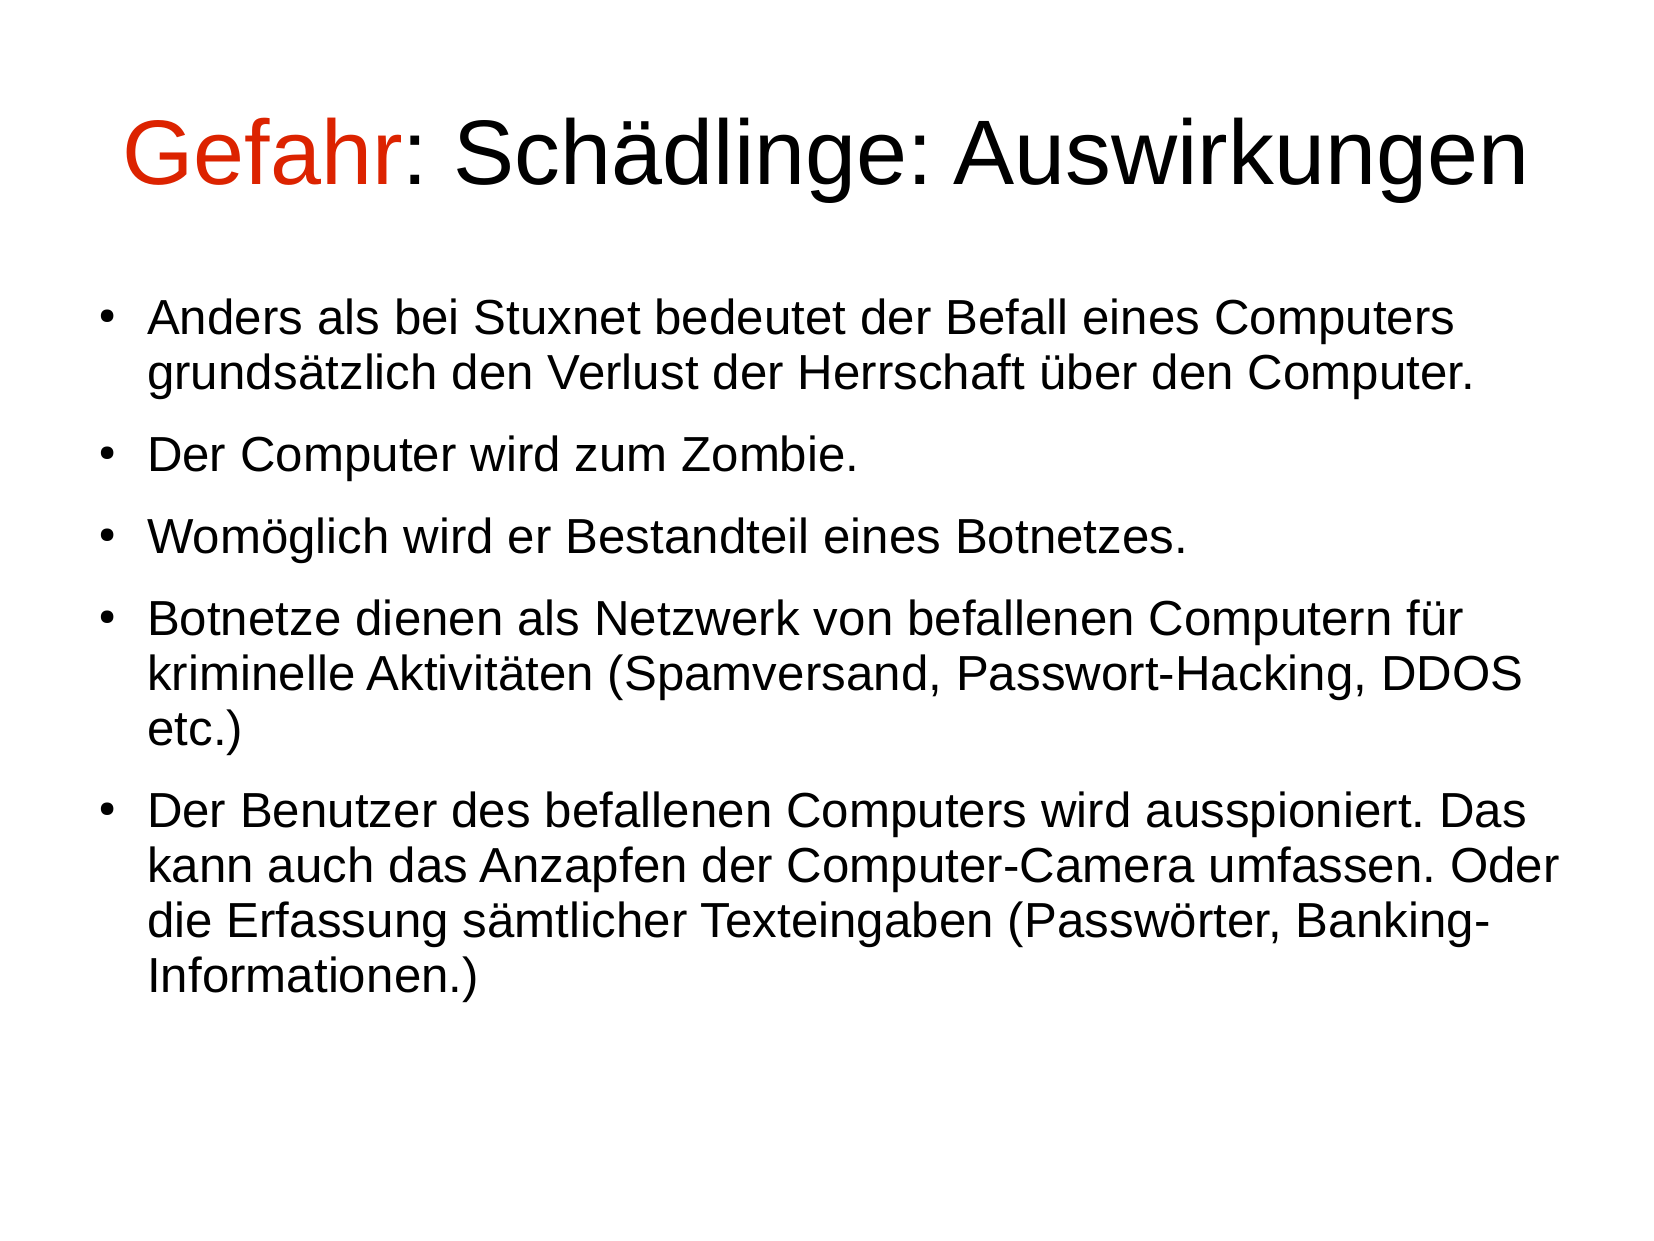

# Gefahr: Schädlinge: Auswirkungen
Anders als bei Stuxnet bedeutet der Befall eines Computers grundsätzlich den Verlust der Herrschaft über den Computer.
Der Computer wird zum Zombie.
Womöglich wird er Bestandteil eines Botnetzes.
Botnetze dienen als Netzwerk von befallenen Computern für kriminelle Aktivitäten (Spamversand, Passwort-Hacking, DDOS etc.)
Der Benutzer des befallenen Computers wird ausspioniert. Das kann auch das Anzapfen der Computer-Camera umfassen. Oder die Erfassung sämtlicher Texteingaben (Passwörter, Banking-Informationen.)